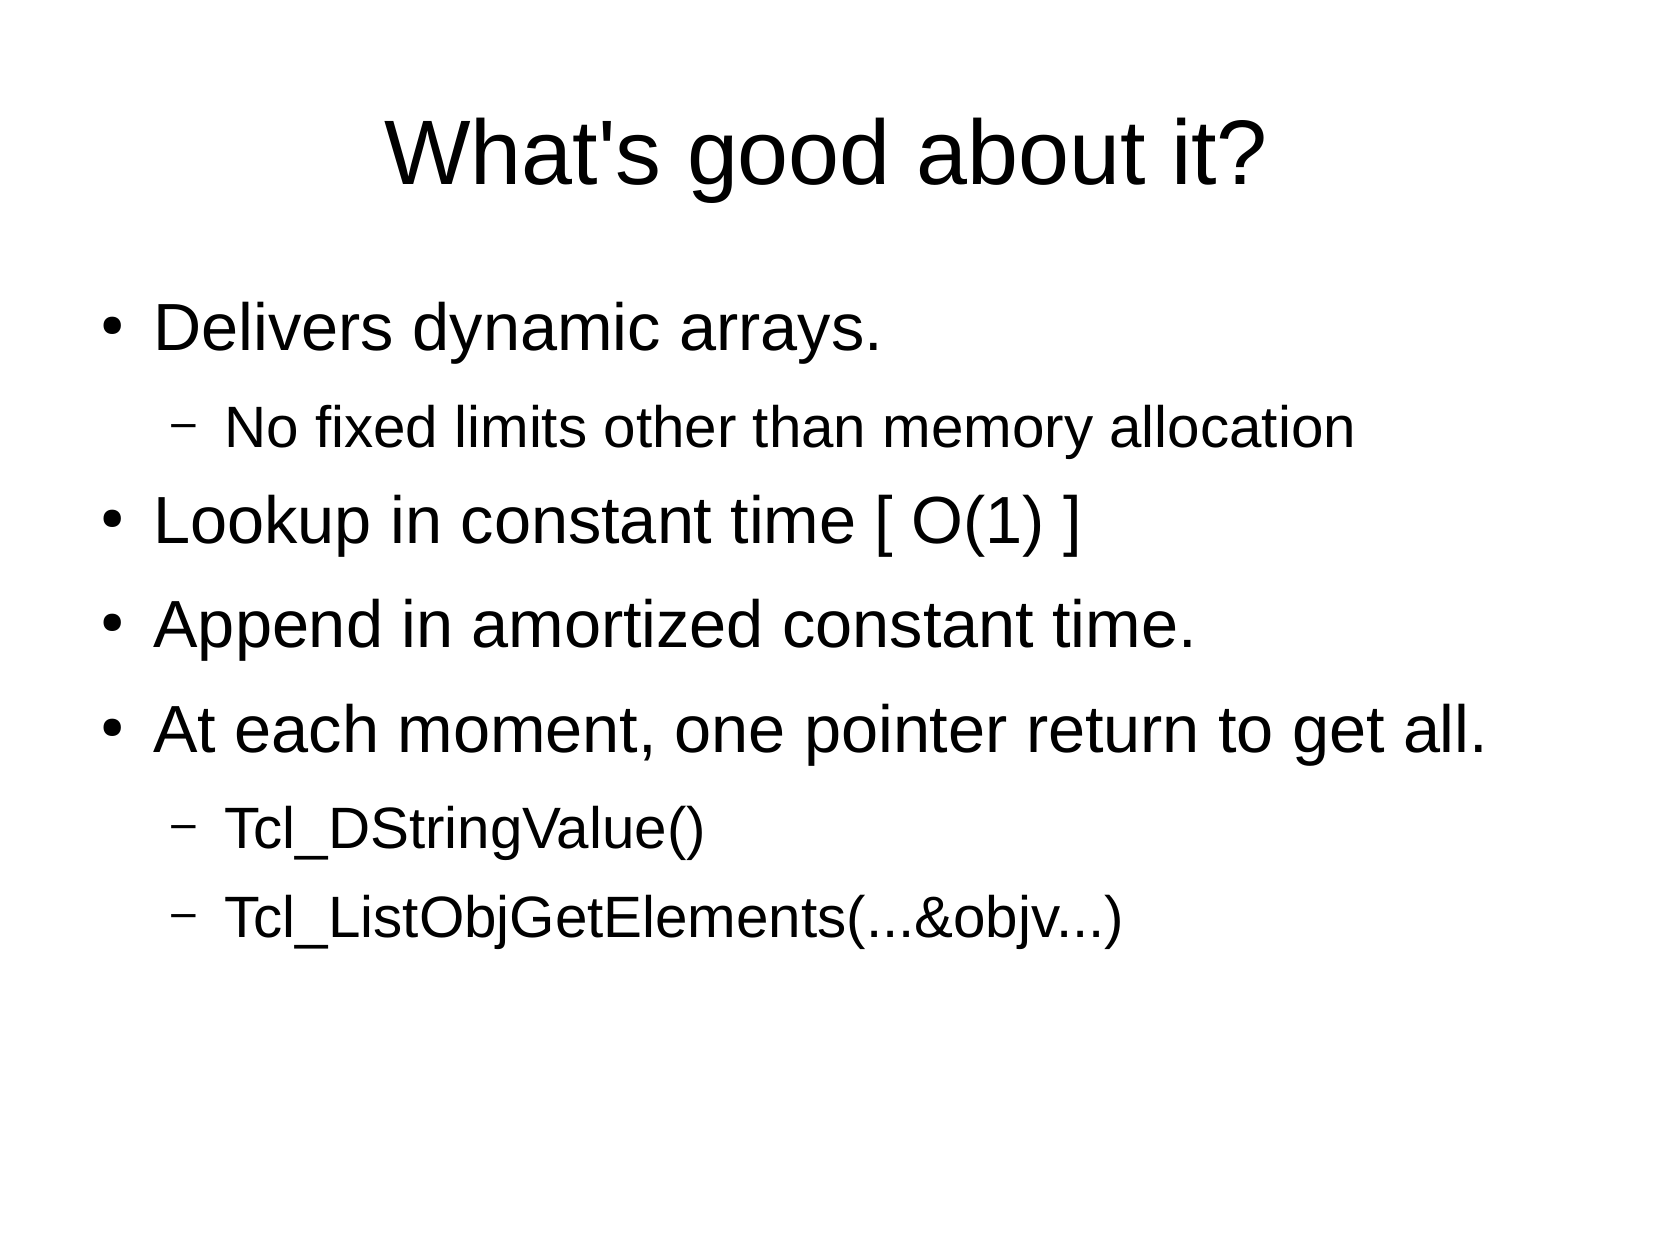

# What's good about it?
Delivers dynamic arrays.
No fixed limits other than memory allocation
Lookup in constant time [ O(1) ]
Append in amortized constant time.
At each moment, one pointer return to get all.
Tcl_DStringValue()
Tcl_ListObjGetElements(...&objv...)